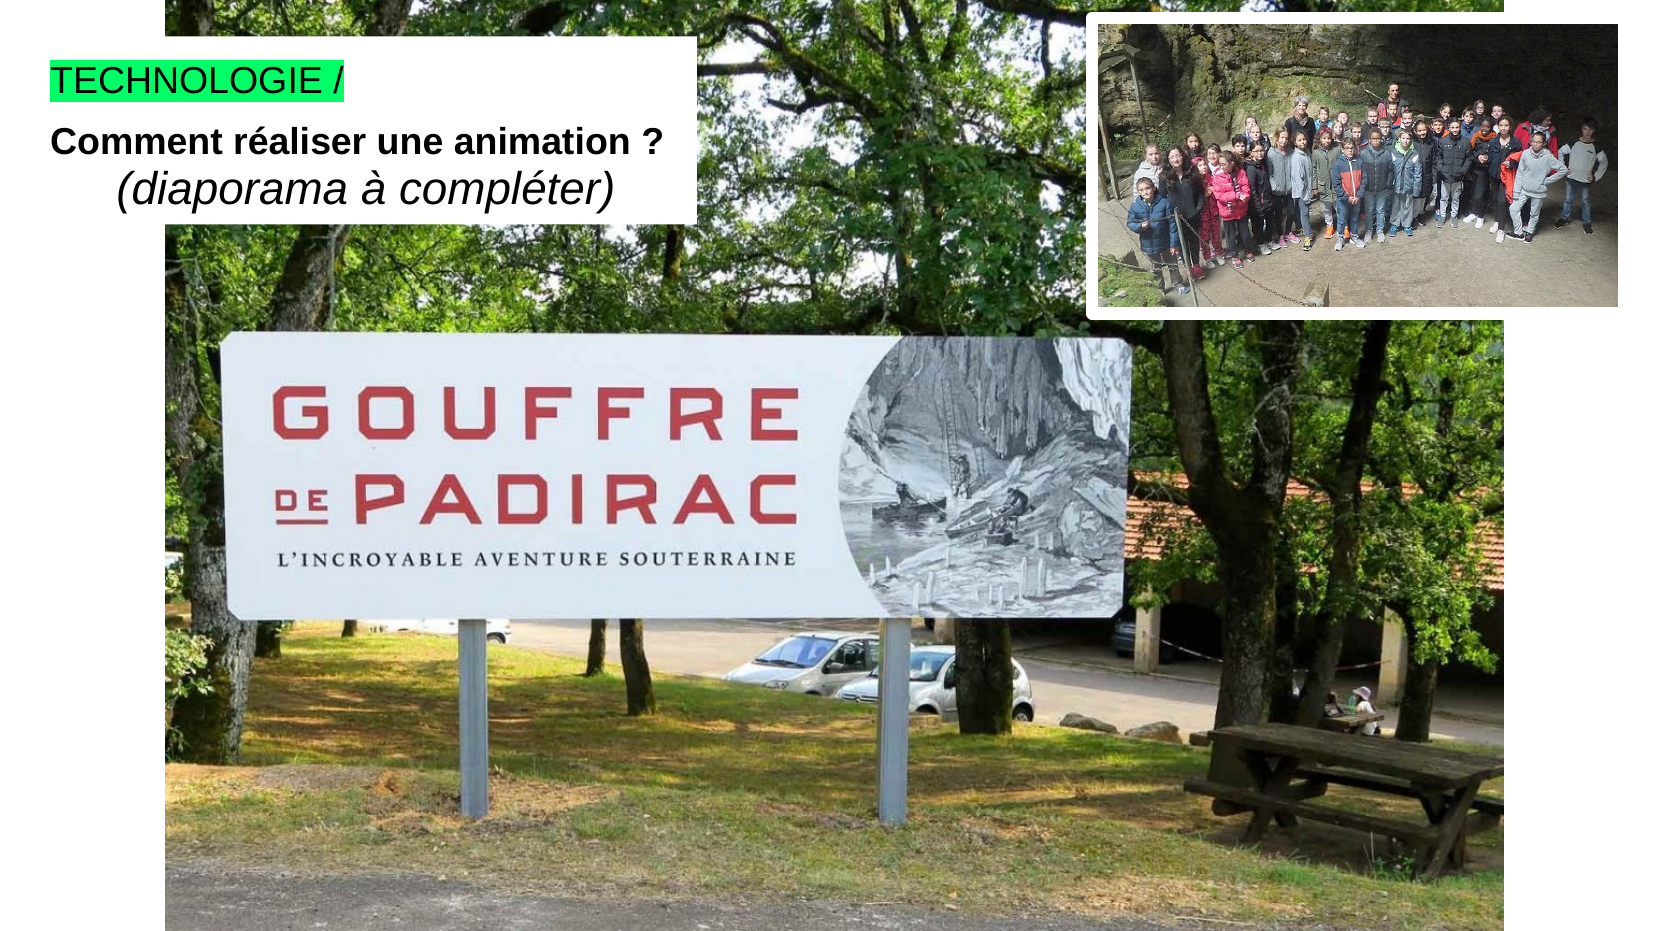

TECHNOLOGIE /
Comment réaliser une animation ?
(diaporama à compléter)